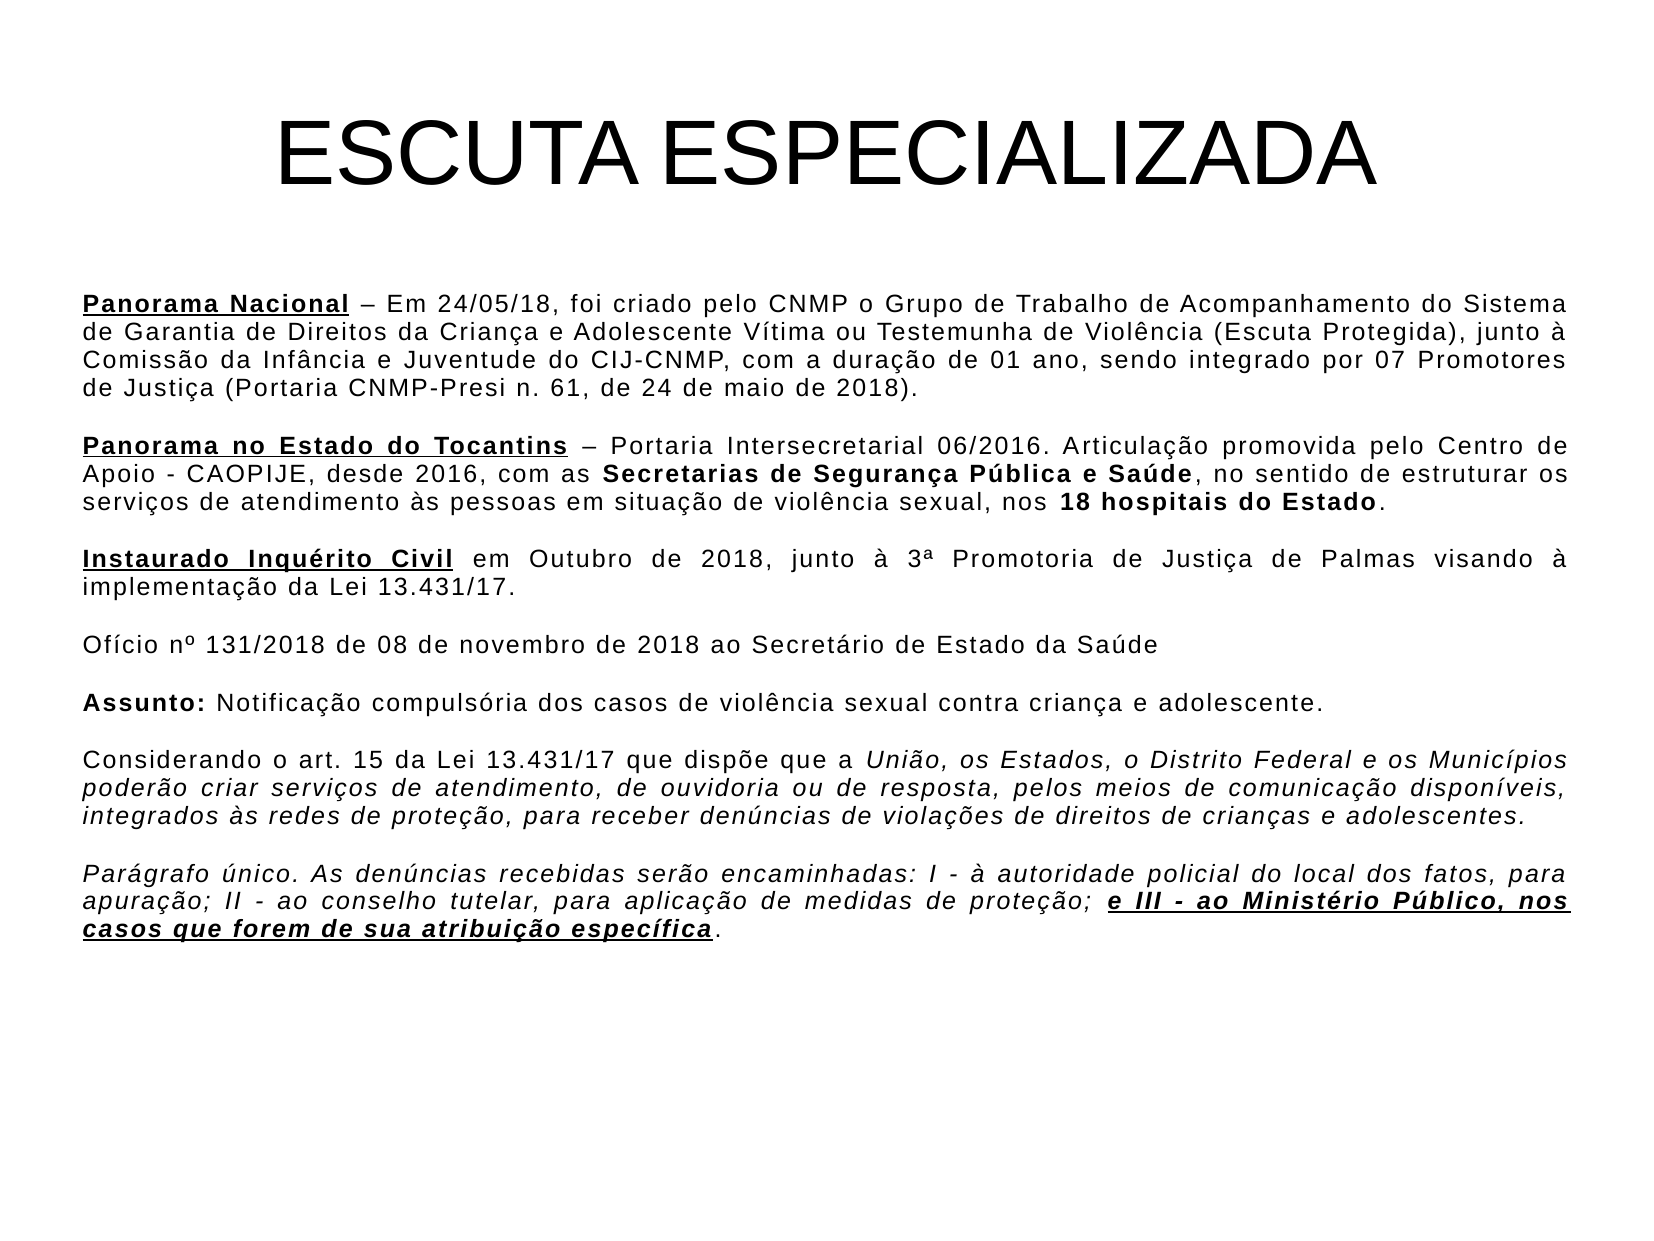

# ESCUTA ESPECIALIZADA
Panorama Nacional – Em 24/05/18, foi criado pelo CNMP o Grupo de Trabalho de Acompanhamento do Sistema de Garantia de Direitos da Criança e Adolescente Vítima ou Testemunha de Violência (Escuta Protegida), junto à Comissão da Infância e Juventude do CIJ-CNMP, com a duração de 01 ano, sendo integrado por 07 Promotores de Justiça (Portaria CNMP-Presi n. 61, de 24 de maio de 2018).
Panorama no Estado do Tocantins – Portaria Intersecretarial 06/2016. Articulação promovida pelo Centro de Apoio - CAOPIJE, desde 2016, com as Secretarias de Segurança Pública e Saúde, no sentido de estruturar os serviços de atendimento às pessoas em situação de violência sexual, nos 18 hospitais do Estado.
Instaurado Inquérito Civil em Outubro de 2018, junto à 3ª Promotoria de Justiça de Palmas visando à implementação da Lei 13.431/17.
Ofício nº 131/2018 de 08 de novembro de 2018 ao Secretário de Estado da Saúde
Assunto: Notificação compulsória dos casos de violência sexual contra criança e adolescente.
Considerando o art. 15 da Lei 13.431/17 que dispõe que a União, os Estados, o Distrito Federal e os Municípios poderão criar serviços de atendimento, de ouvidoria ou de resposta, pelos meios de comunicação disponíveis, integrados às redes de proteção, para receber denúncias de violações de direitos de crianças e adolescentes.
Parágrafo único. As denúncias recebidas serão encaminhadas: I - à autoridade policial do local dos fatos, para apuração; II - ao conselho tutelar, para aplicação de medidas de proteção; e III - ao Ministério Público, nos casos que forem de sua atribuição específica.